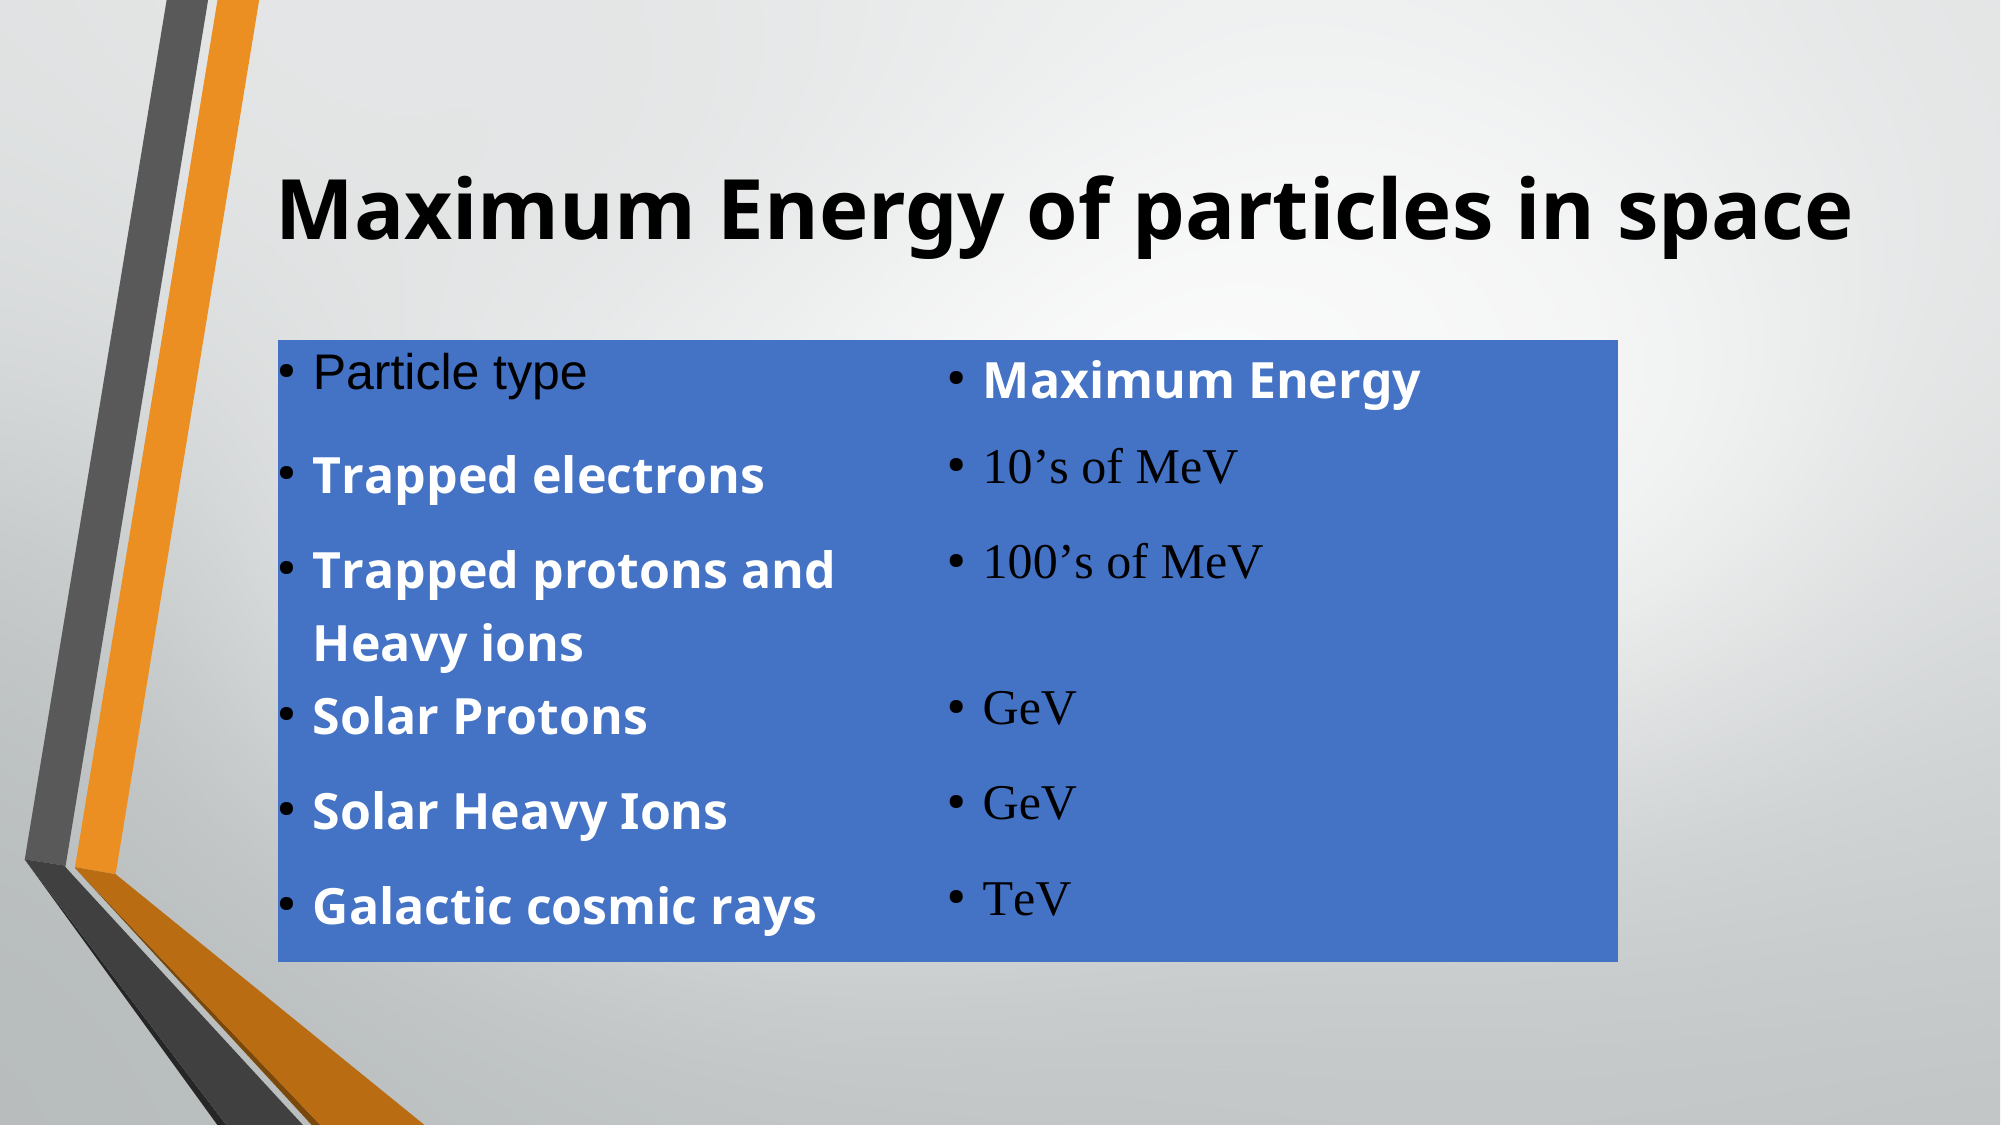

# Maximum Energy of particles in space
| Particle type | Maximum Energy |
| --- | --- |
| Trapped electrons | 10’s of MeV |
| Trapped protons and Heavy ions | 100’s of MeV |
| Solar Protons | GeV |
| Solar Heavy Ions | GeV |
| Galactic cosmic rays | TeV |